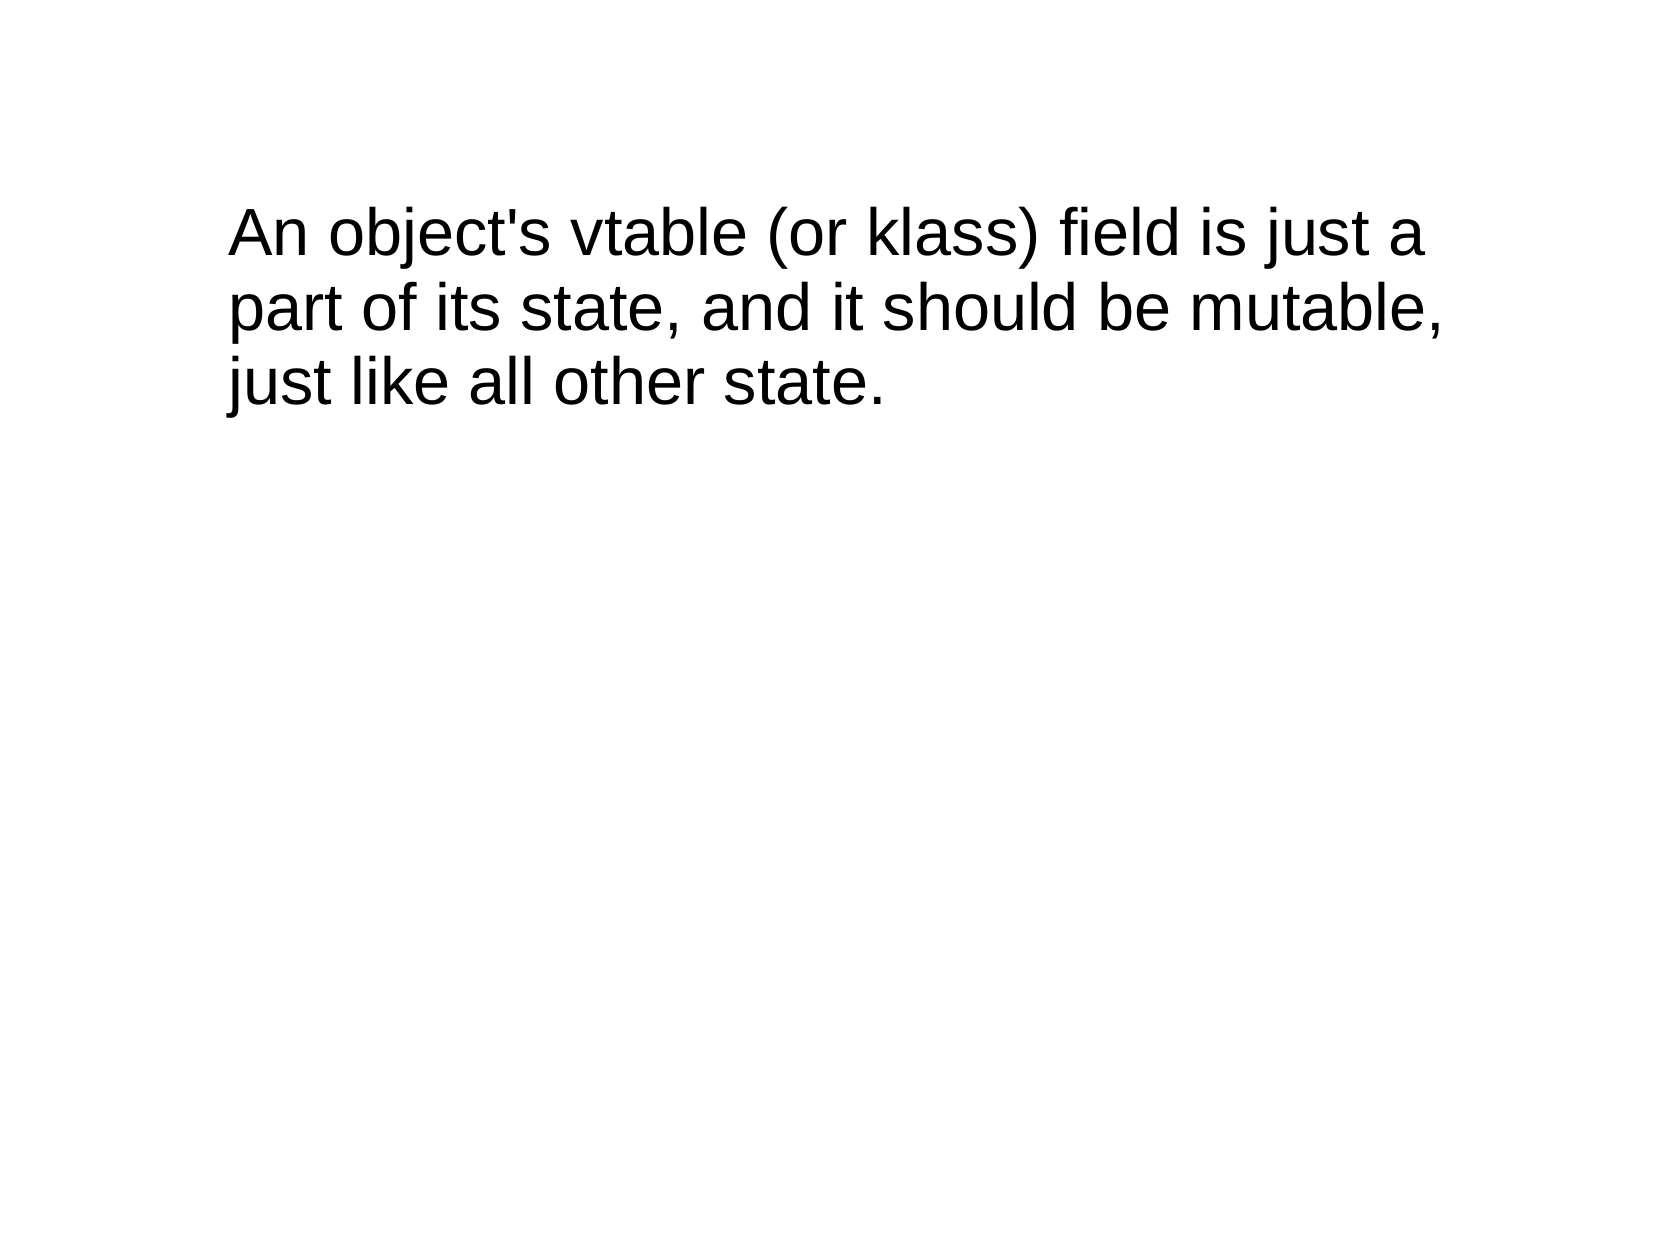

An object's vtable (or klass) field is just a
part of its state, and it should be mutable,
just like all other state.